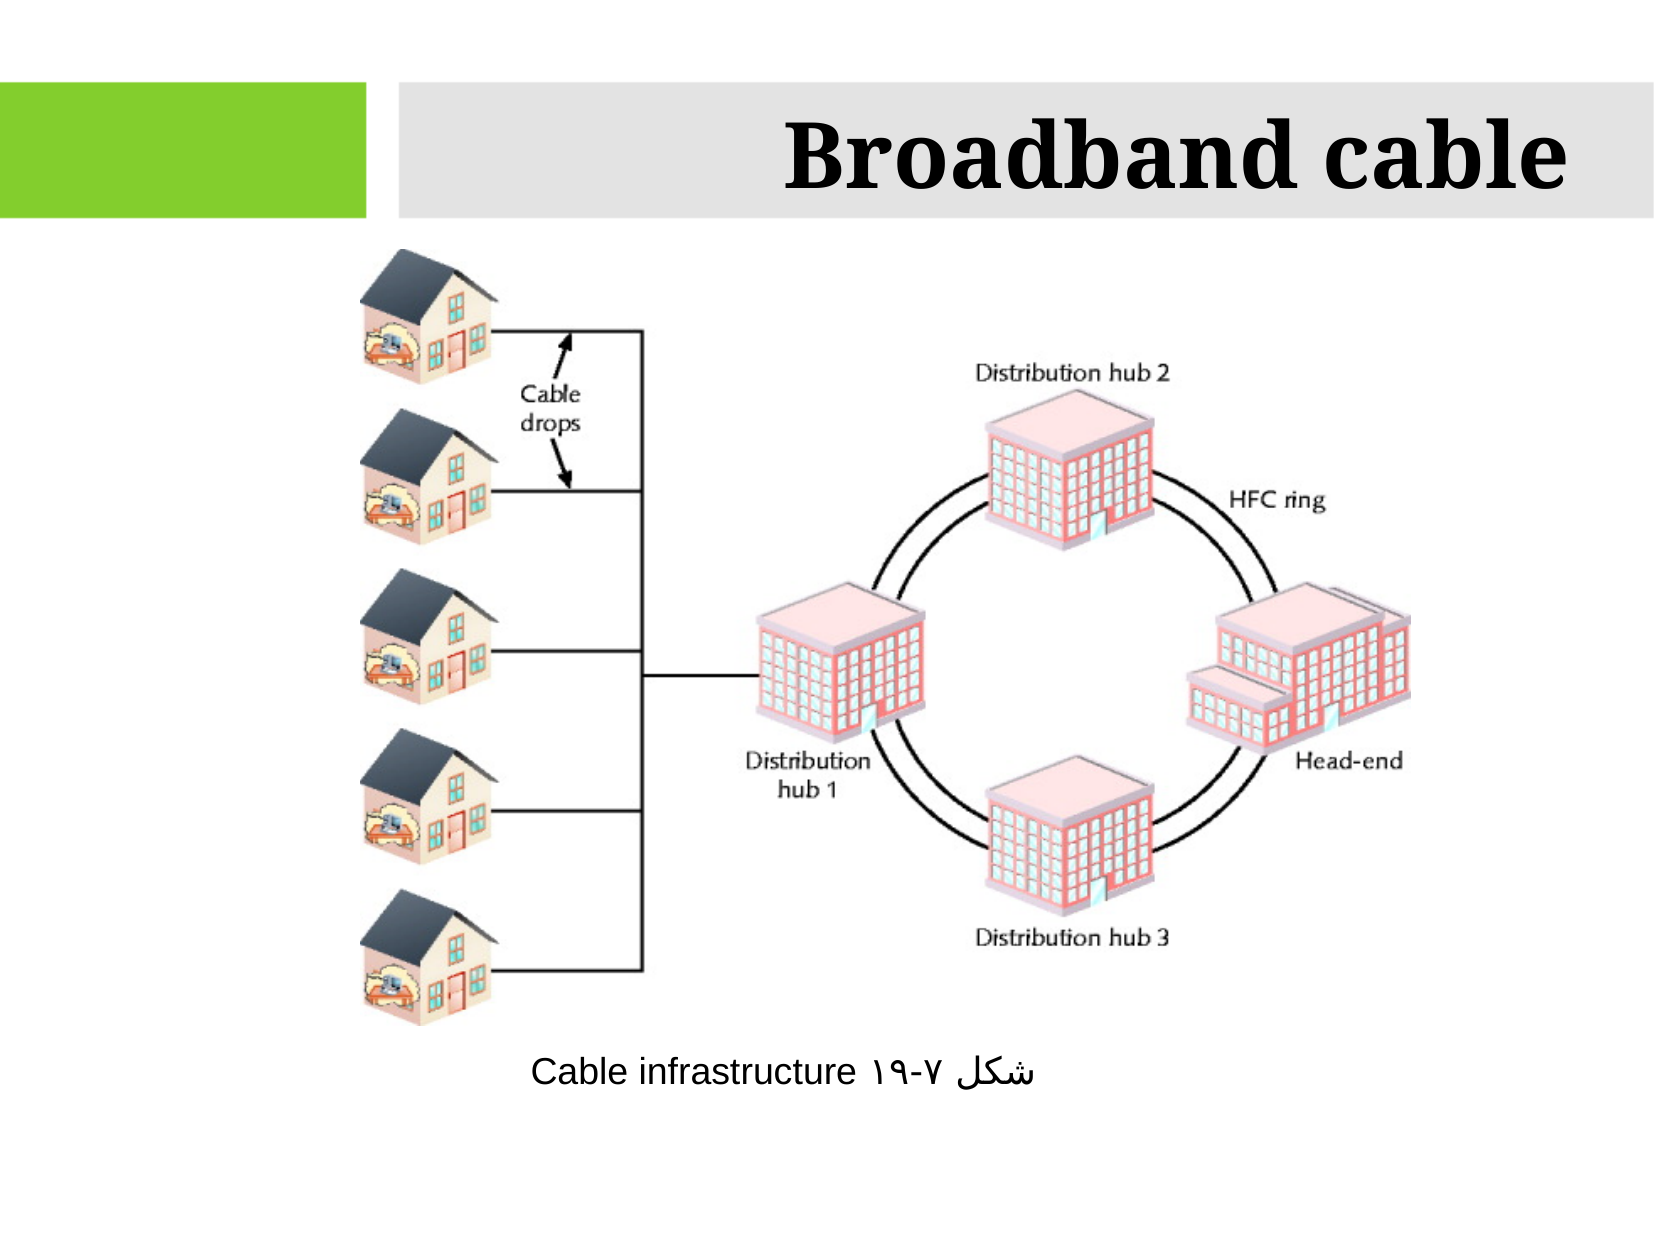

# Broadband cable
شکل ۷-۱۹ Cable infrastructure